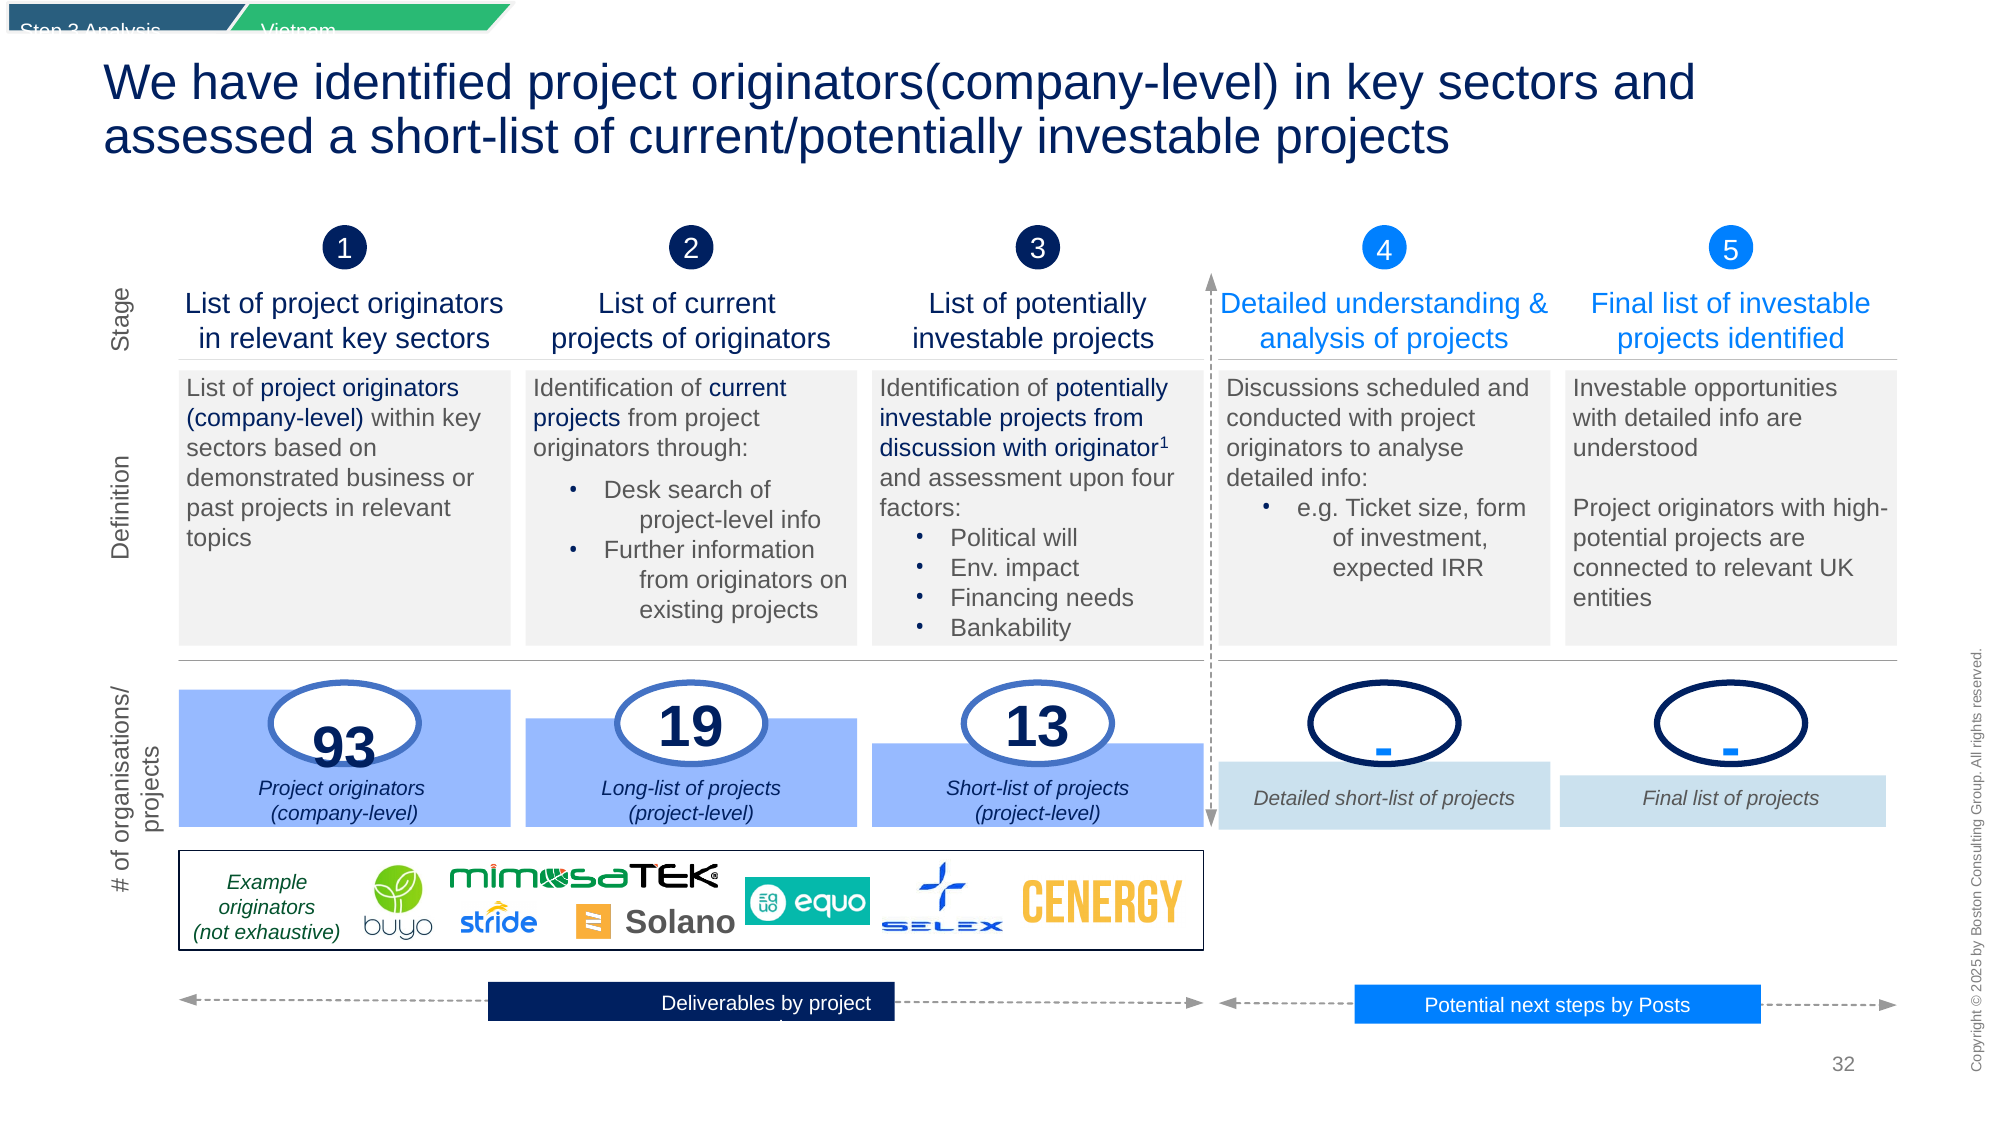

Step 3 Analysis
Vietnam
# We have identified project originators(company-level) in key sectors and assessed a short-list of current/potentially investable projects
1
2
3
4
5
List of project originators in relevant key sectors
List of current
projects of originators
List of potentially investable projects
Detailed understanding & analysis of projects
Final list of investable projects identified
Stage
List of project originators (company-level) within key sectors based on demonstrated business or past projects in relevant topics
Identification of current projects from project originators through:
Desk search of project-level info
Further information from originators on existing projects
Identification of potentially investable projects from discussion with originator1 and assessment upon four factors:
Political will
Env. impact
Financing needs
Bankability
Discussions scheduled and conducted with project originators to analyse detailed info:
e.g. Ticket size, form of investment, expected IRR
Investable opportunities with detailed info are understood
Project originators with high-potential projects are connected to relevant UK entities
Definition
93
19
13
-
-
# of organisations/ projects
Project originators
(company-level)
Long-list of projects
(project-level)
Short-list of projects
(project-level)
Detailed short-list of projects
Final list of projects
Due diligence conducted
Example originators
(not exhaustive)
Solano
Deliverables by project end
Potential next steps by Posts